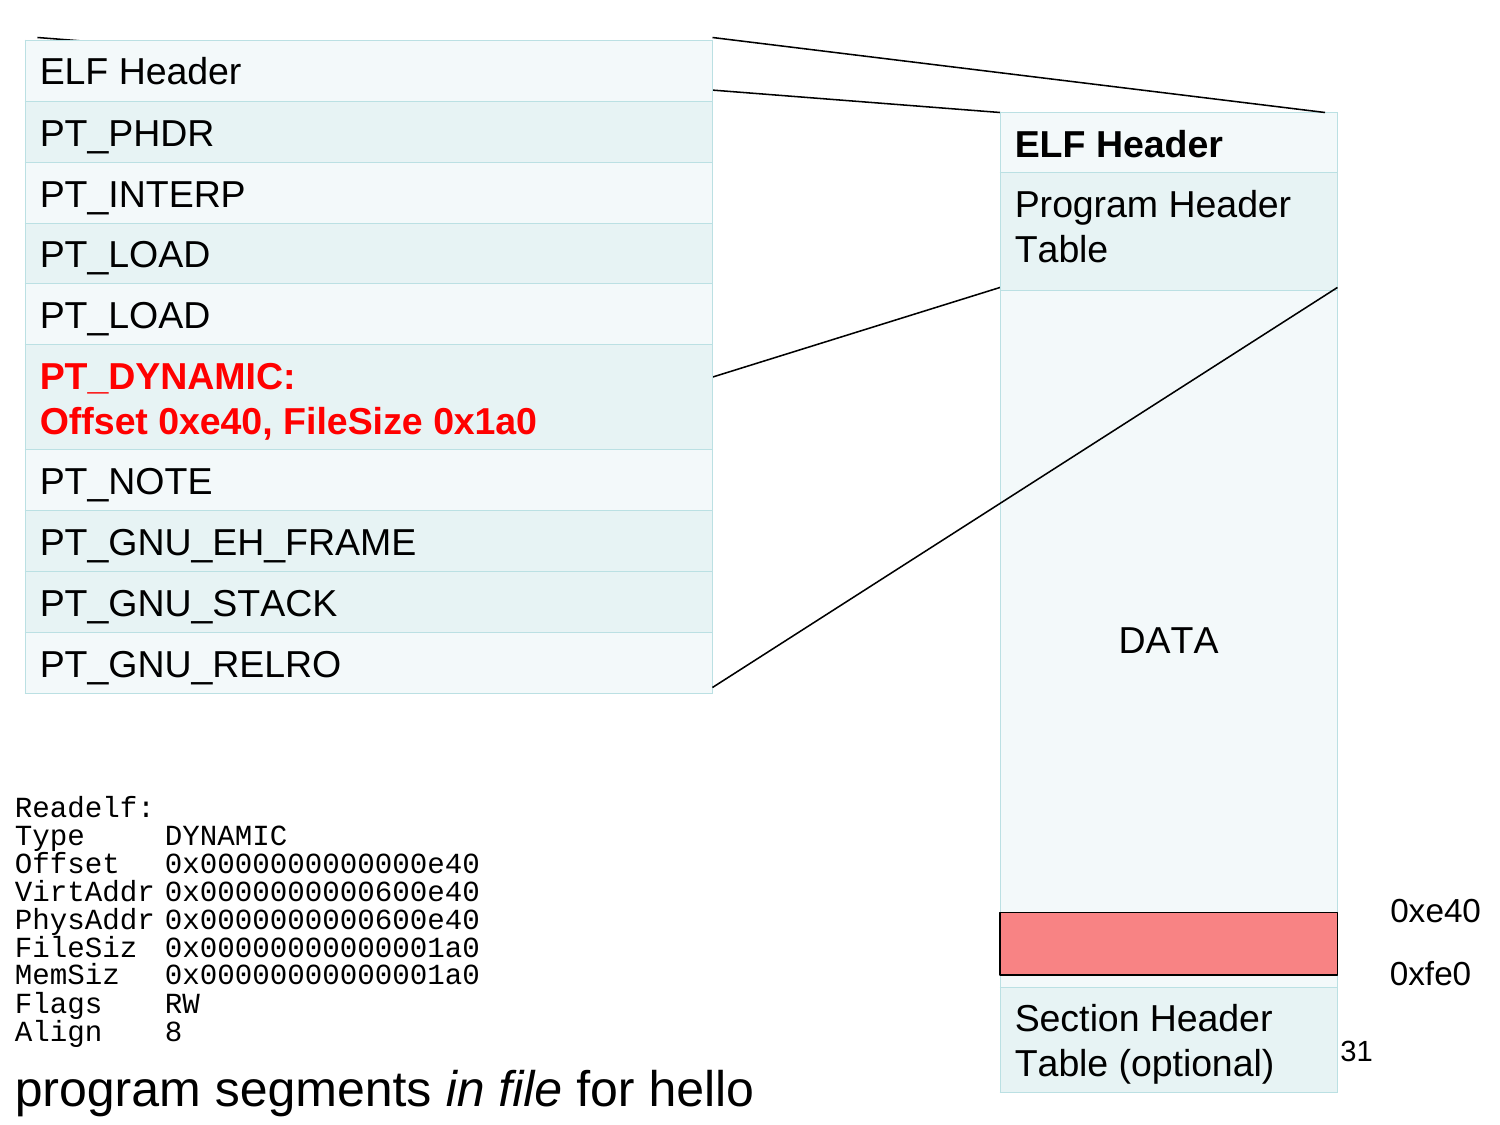

| ELF Header |
| --- |
| PT\_PHDR |
| PT\_INTERP |
| PT\_LOAD |
| PT\_LOAD |
| PT\_DYNAMIC: Offset 0xe40, FileSize 0x1a0 |
| PT\_NOTE |
| PT\_GNU\_EH\_FRAME |
| PT\_GNU\_STACK |
| PT\_GNU\_RELRO |
| ELF Header |
| --- |
| Program Header Table |
| DATA |
| Section Header Table (optional) |
Readelf:
Type	DYNAMIC
Offset	0x0000000000000e40
VirtAddr	0x0000000000600e40
PhysAddr	0x0000000000600e40
FileSiz	0x00000000000001a0
MemSiz	0x00000000000001a0
Flags	RW
Align	8
0xe40
0xfe0
program segments in file for hello